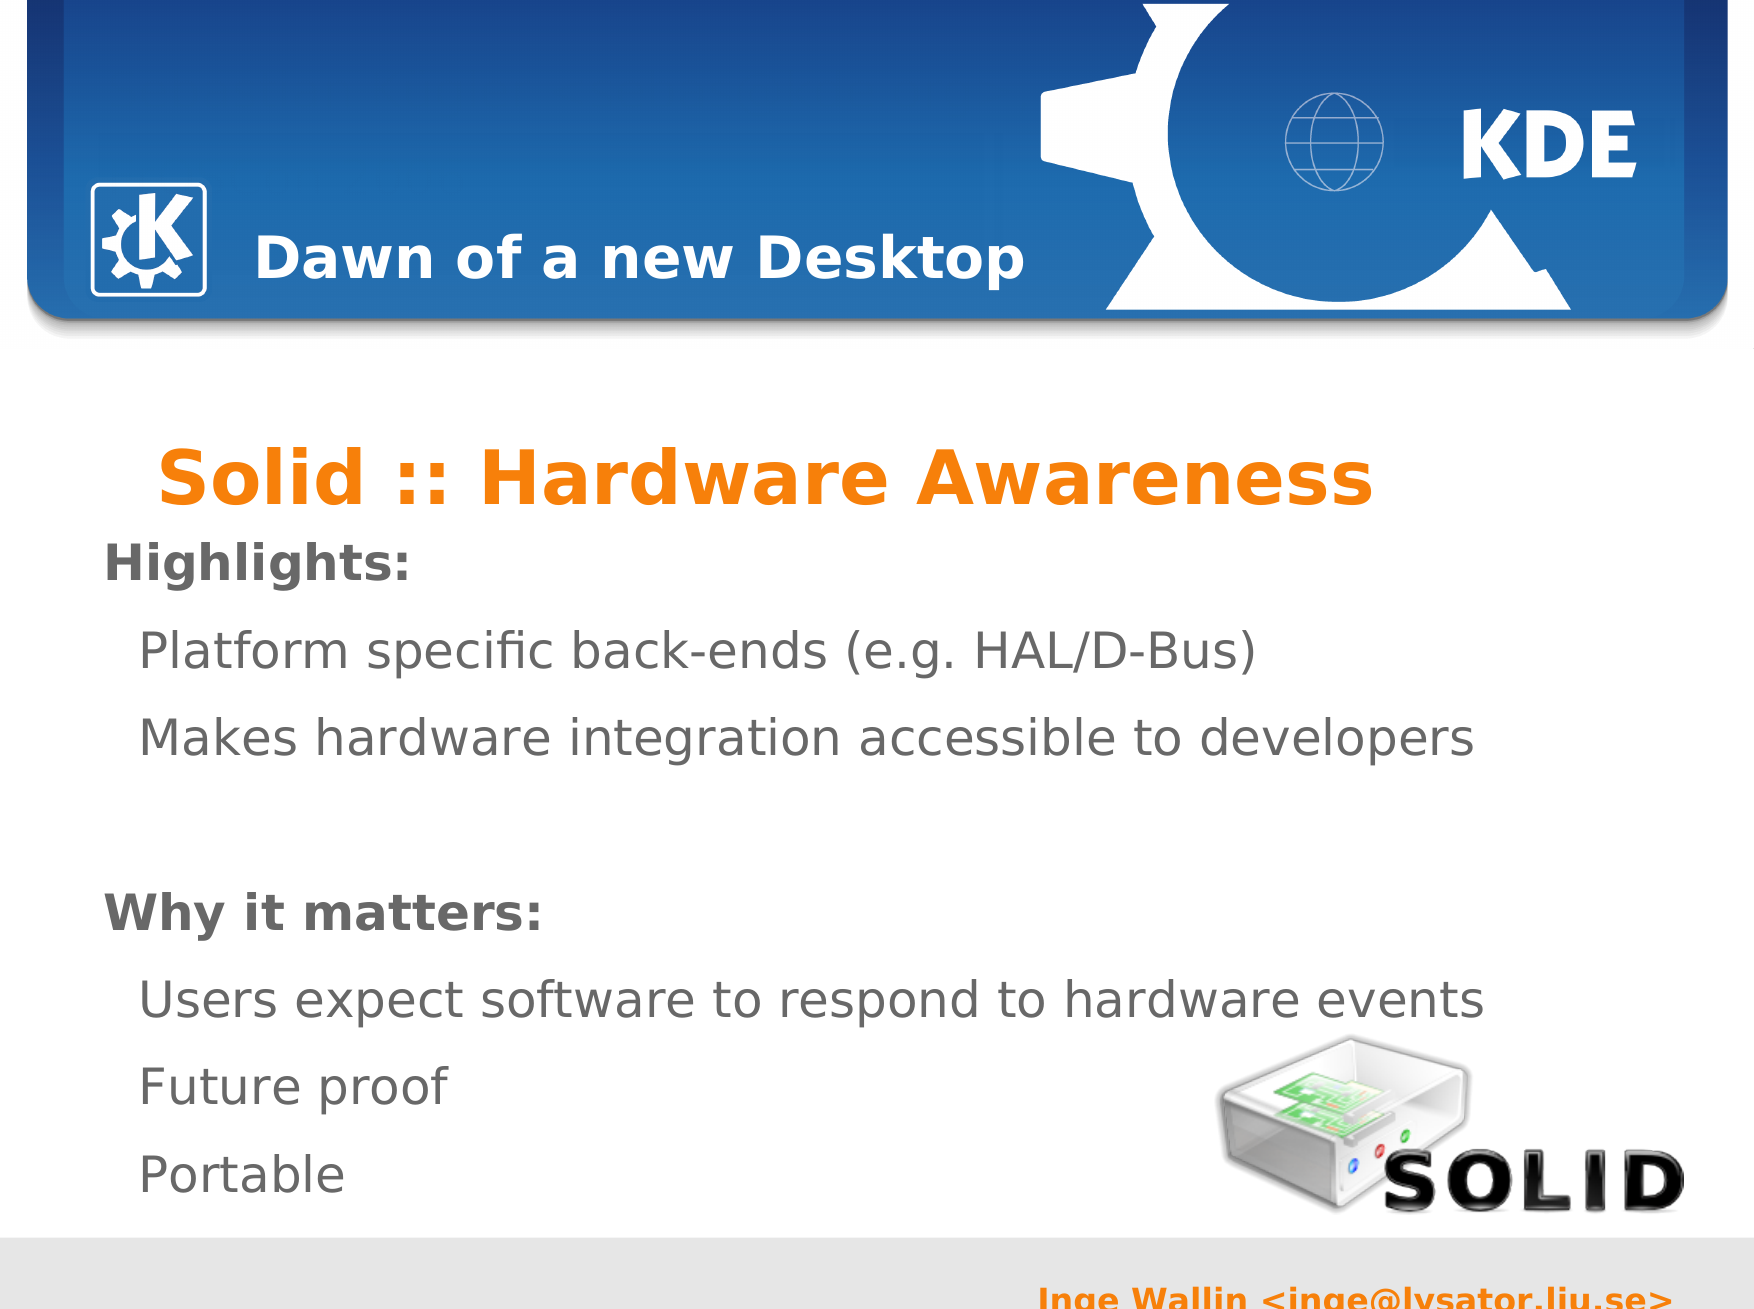

Dawn of a new Desktop
Solid :: Hardware Awareness
Highlights:
Platform specific back-ends (e.g. HAL/D-Bus)
Makes hardware integration accessible to developers
Why it matters:
Users expect software to respond to hardware events
Future proof
Portable